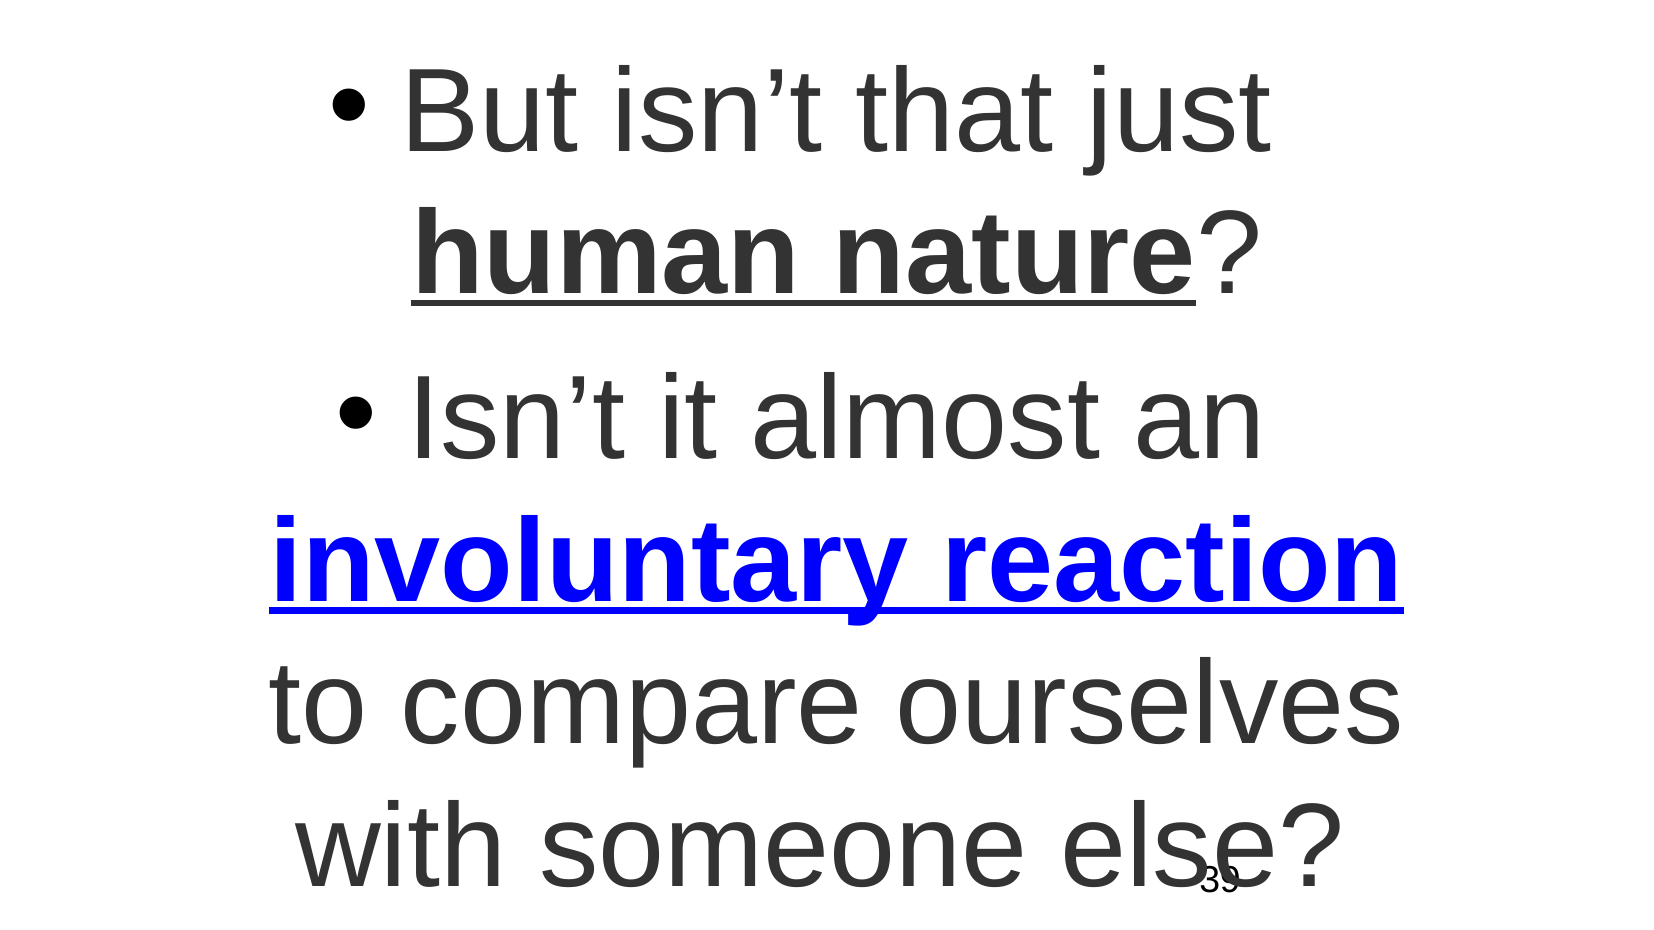

# But isn’t that just human nature?
Isn’t it almost an
involuntary reaction
to compare ourselves
with someone else?
39